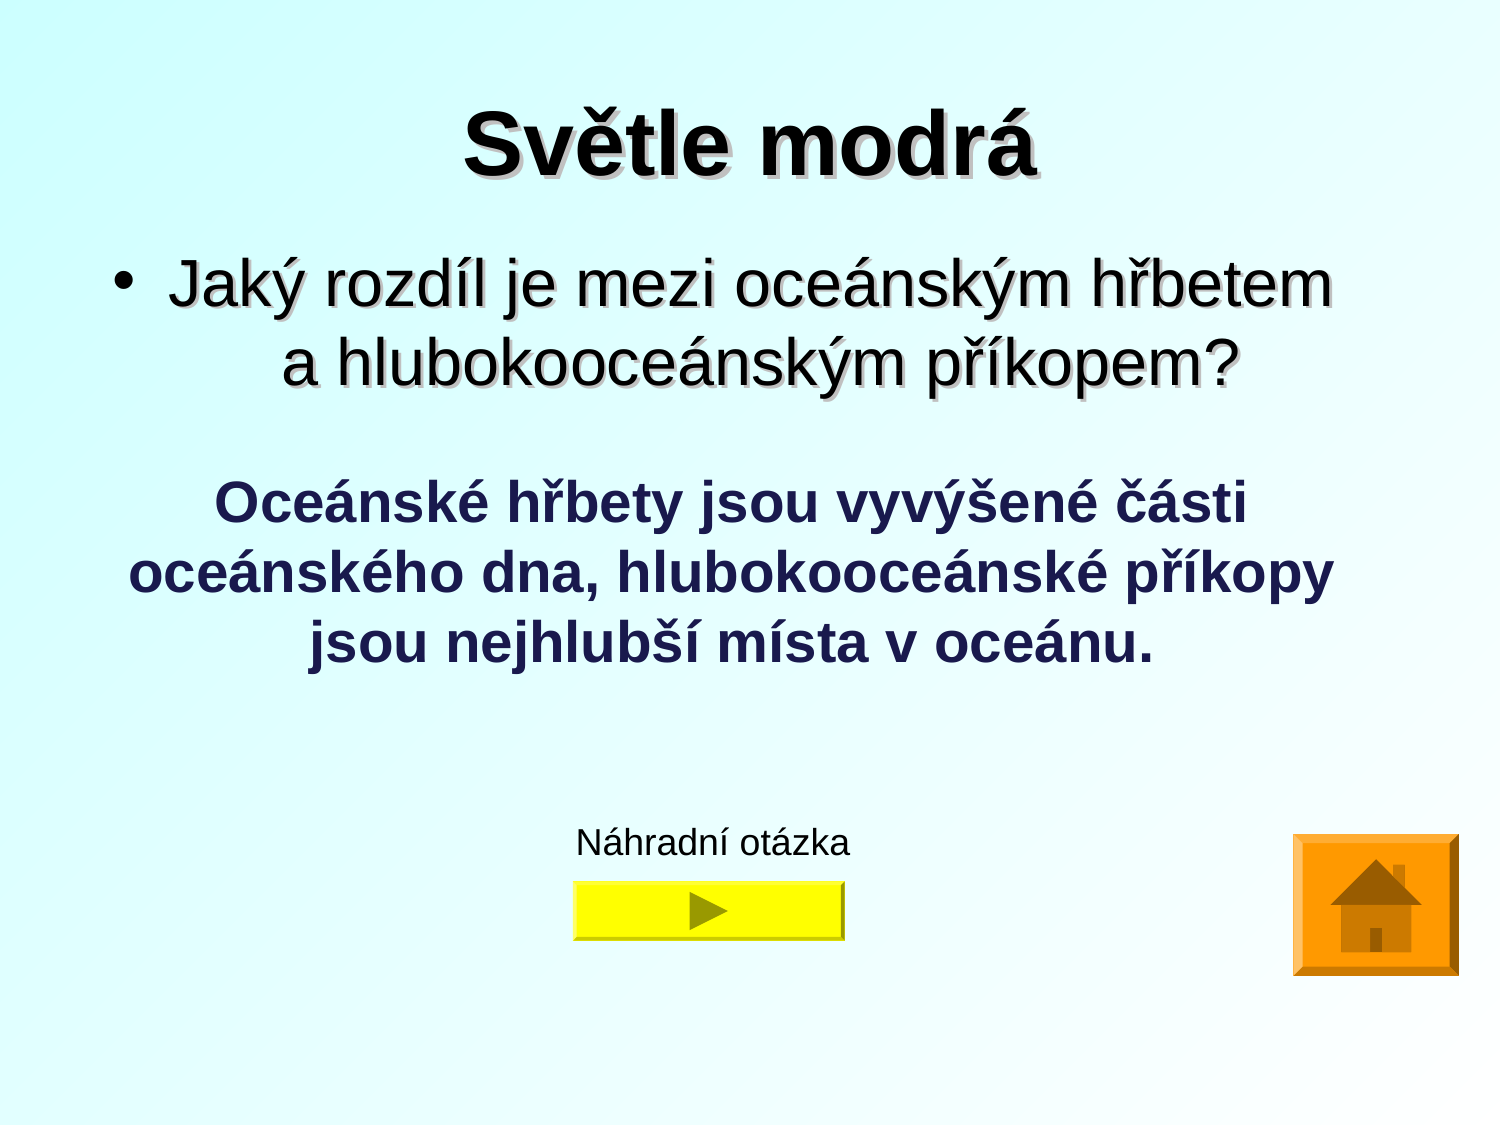

# Světle modrá
Jaký rozdíl je mezi oceánským hřbetem
a hlubokooceánským příkopem?
Oceánské hřbety jsou vyvýšené části oceánského dna, hlubokooceánské příkopy jsou nejhlubší místa v oceánu.
Náhradní otázka